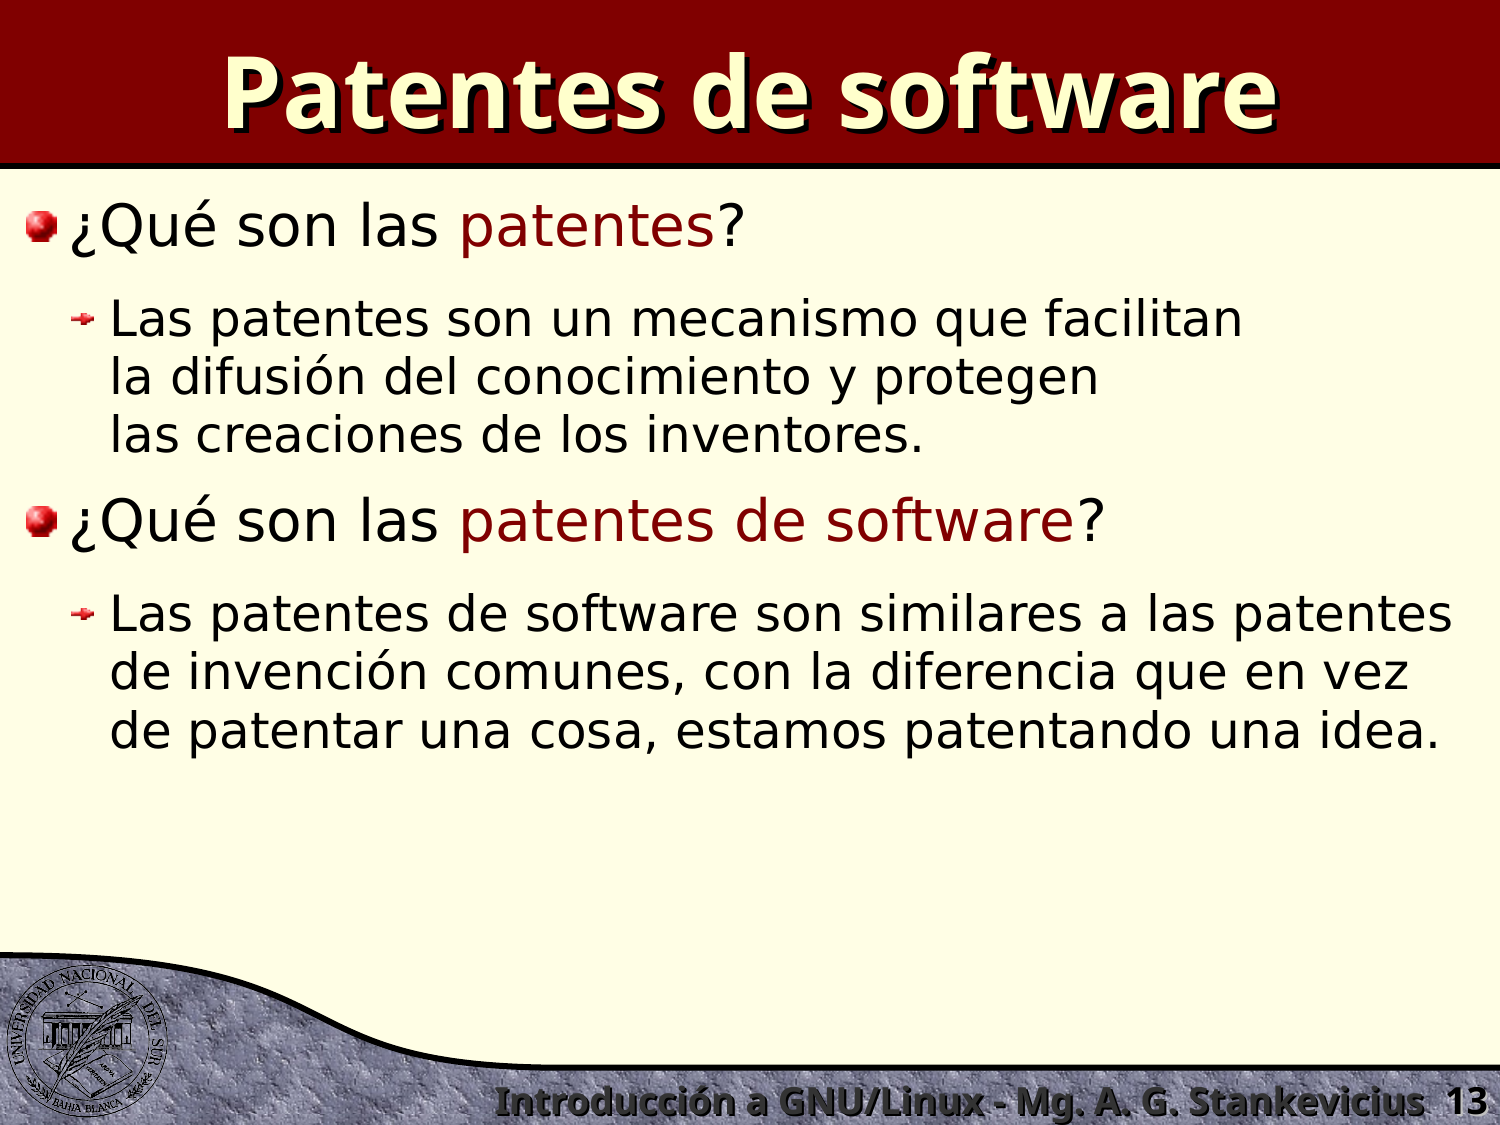

# Patentes de software
¿Qué son las patentes?
Las patentes son un mecanismo que facilitan
la difusión del conocimiento y protegen
las creaciones de los inventores.
¿Qué son las patentes de software?
Las patentes de software son similares a las patentes de invención comunes, con la diferencia que en vez de patentar una cosa, estamos patentando una idea.
13